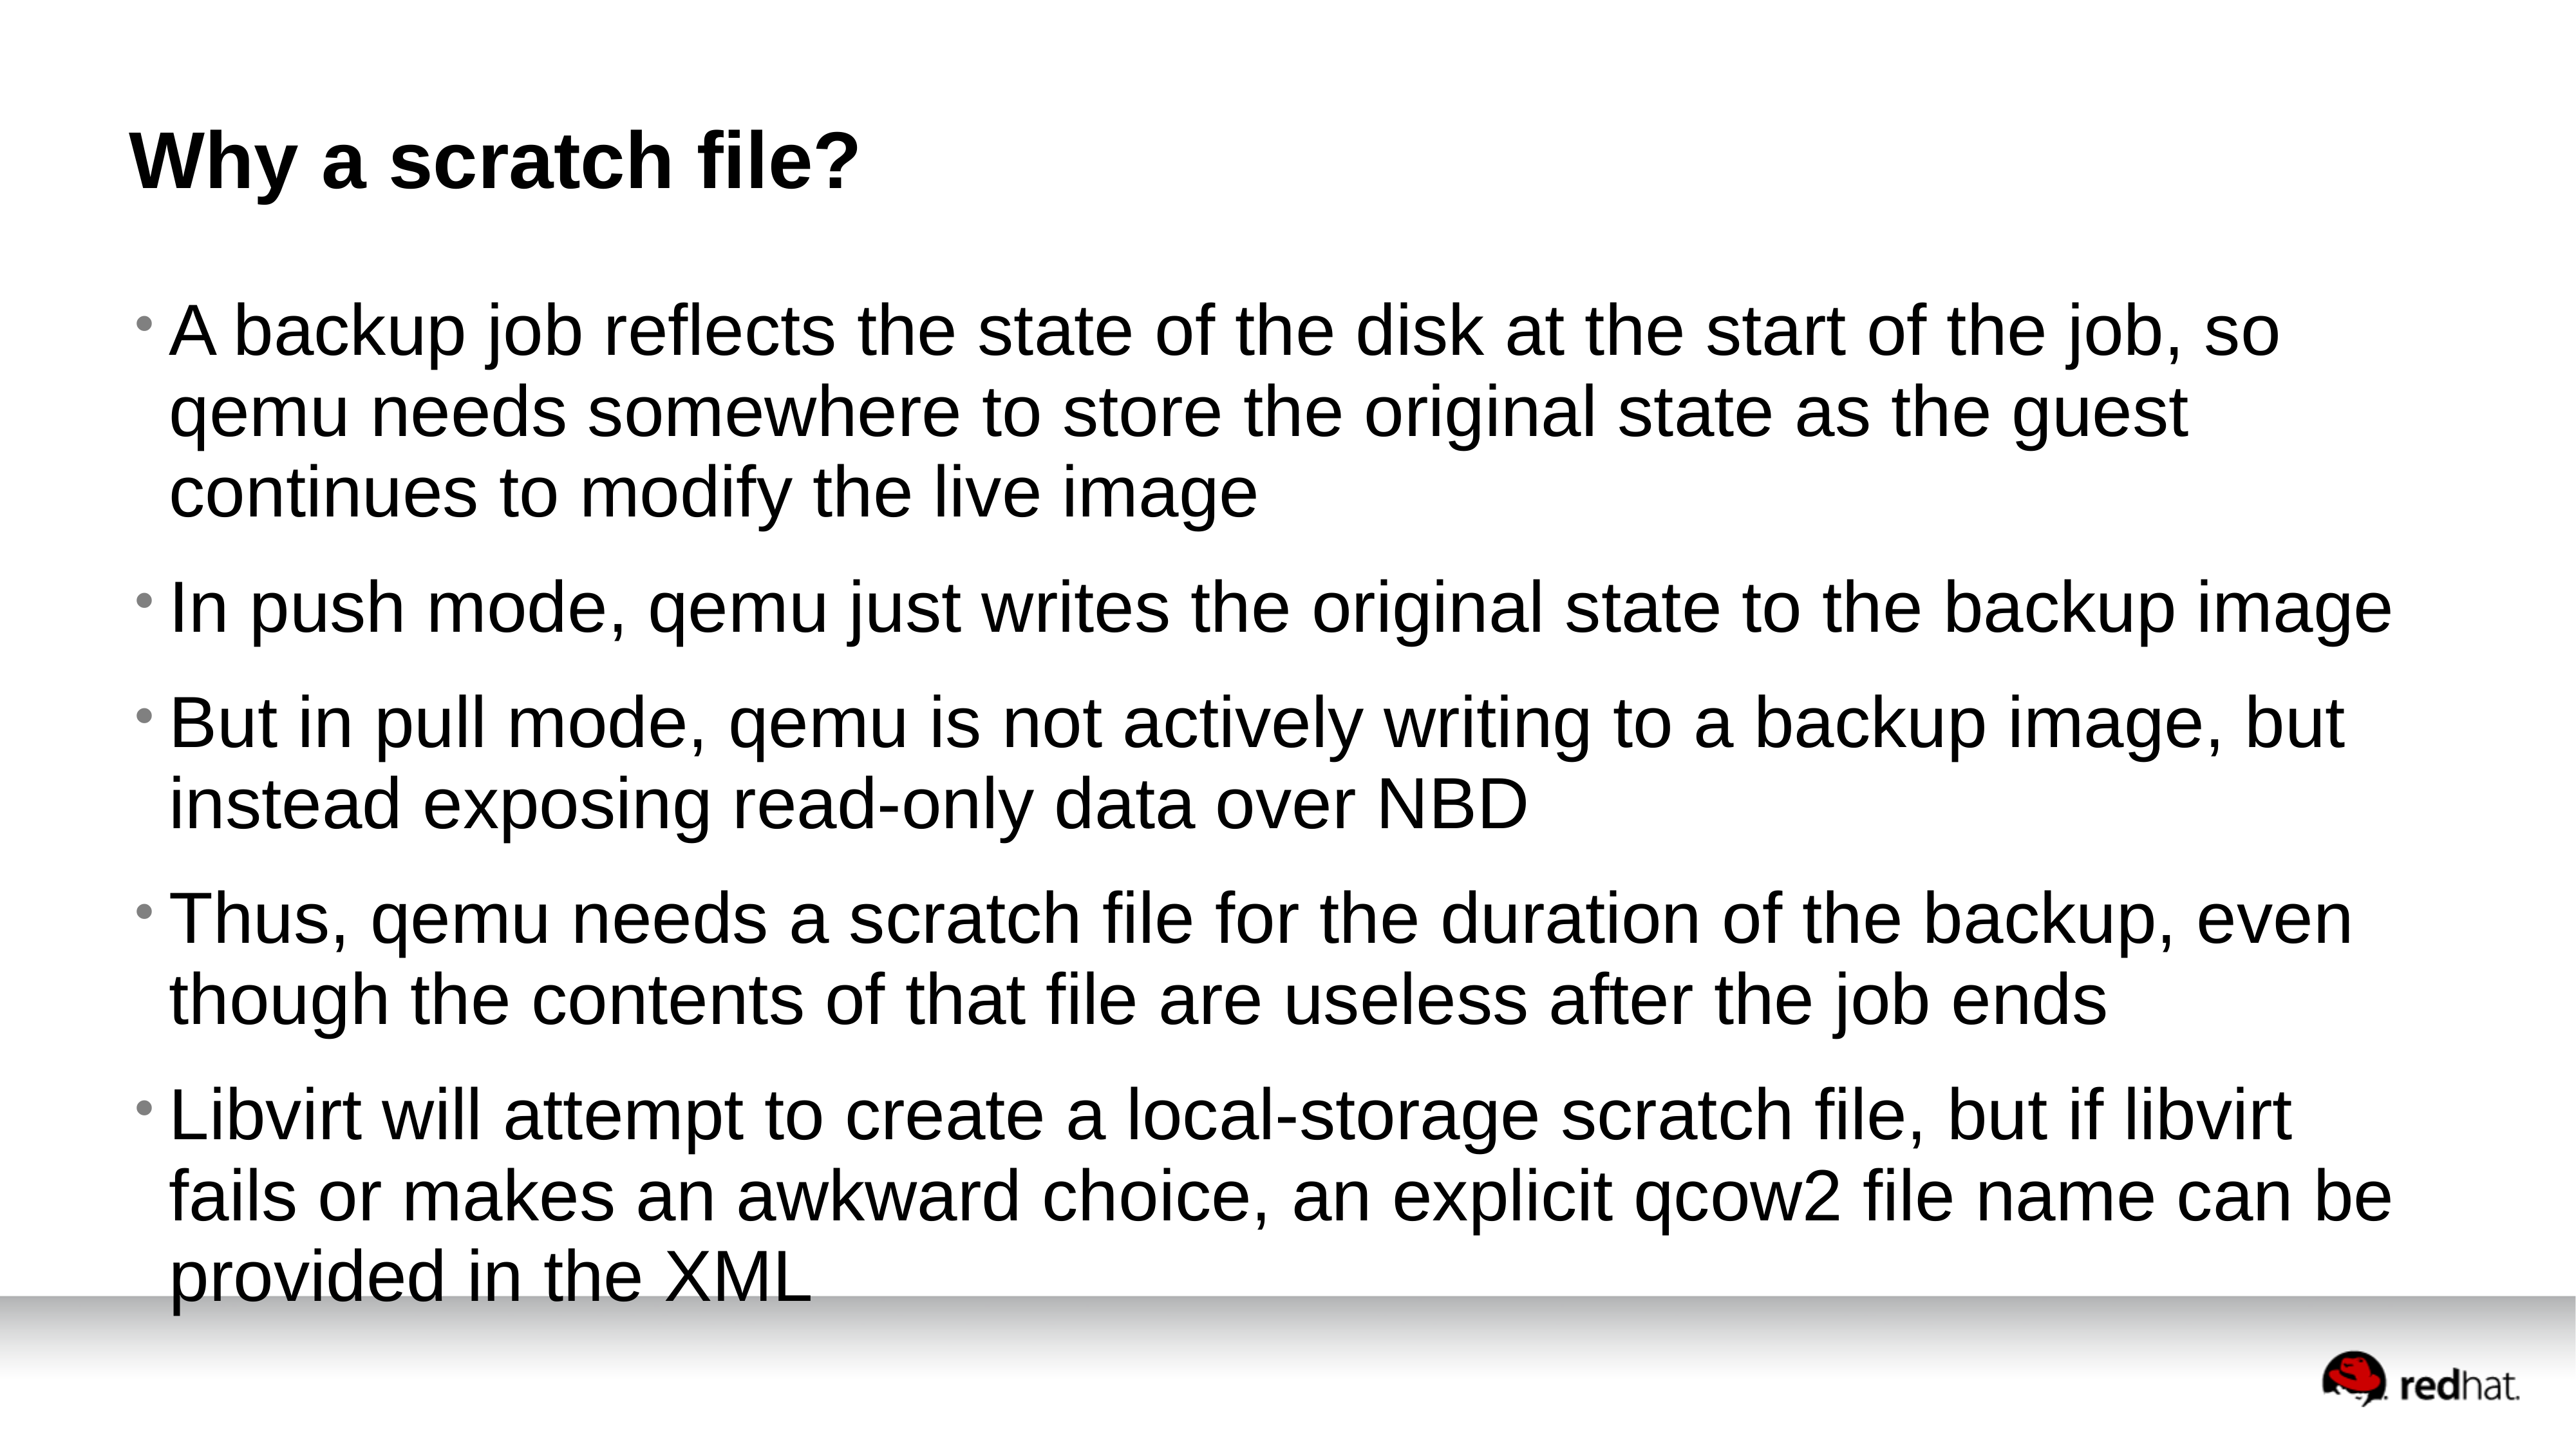

# Why a scratch file?
A backup job reflects the state of the disk at the start of the job, so qemu needs somewhere to store the original state as the guest continues to modify the live image
In push mode, qemu just writes the original state to the backup image
But in pull mode, qemu is not actively writing to a backup image, but instead exposing read-only data over NBD
Thus, qemu needs a scratch file for the duration of the backup, even though the contents of that file are useless after the job ends
Libvirt will attempt to create a local-storage scratch file, but if libvirt fails or makes an awkward choice, an explicit qcow2 file name can be provided in the XML